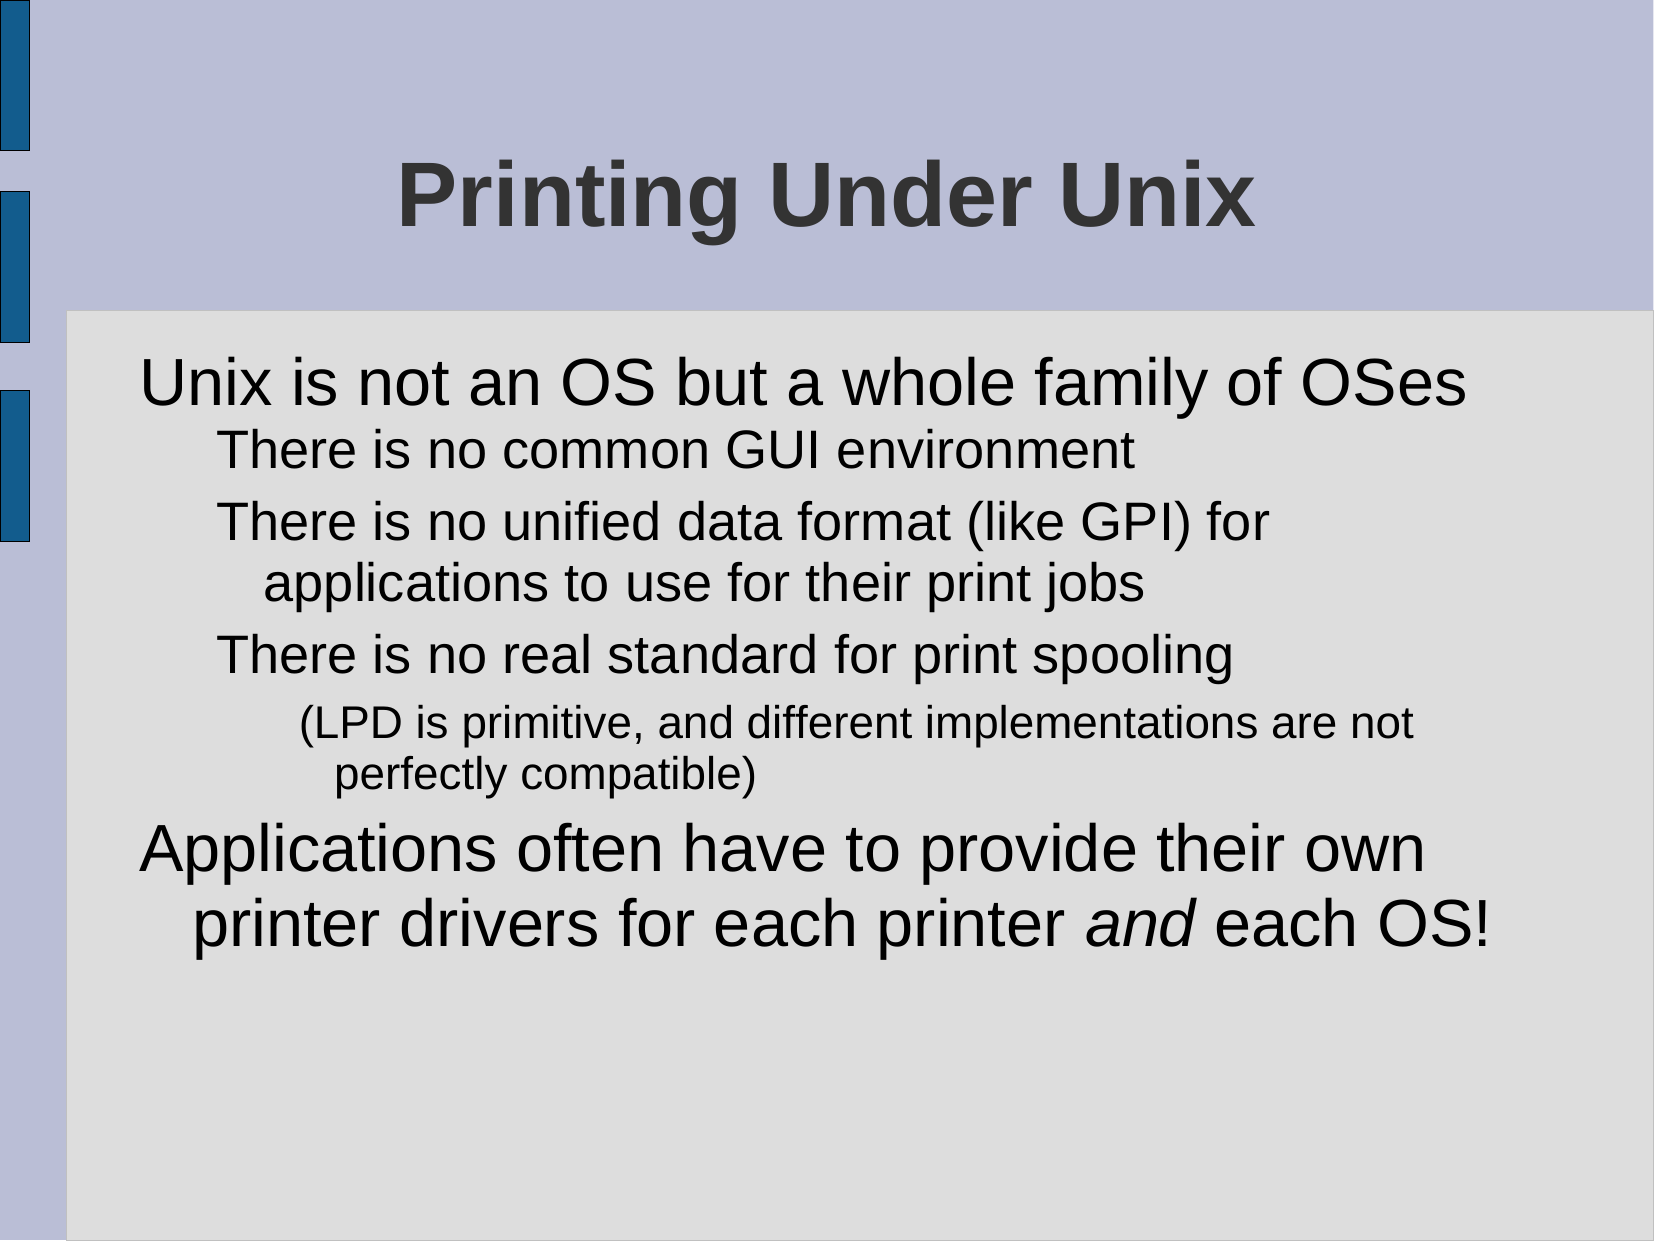

# Printing Under Unix
Unix is not an OS but a whole family of OSes
There is no common GUI environment
There is no unified data format (like GPI) for applications to use for their print jobs
There is no real standard for print spooling
(LPD is primitive, and different implementations are not perfectly compatible)
Applications often have to provide their own printer drivers for each printer and each OS!